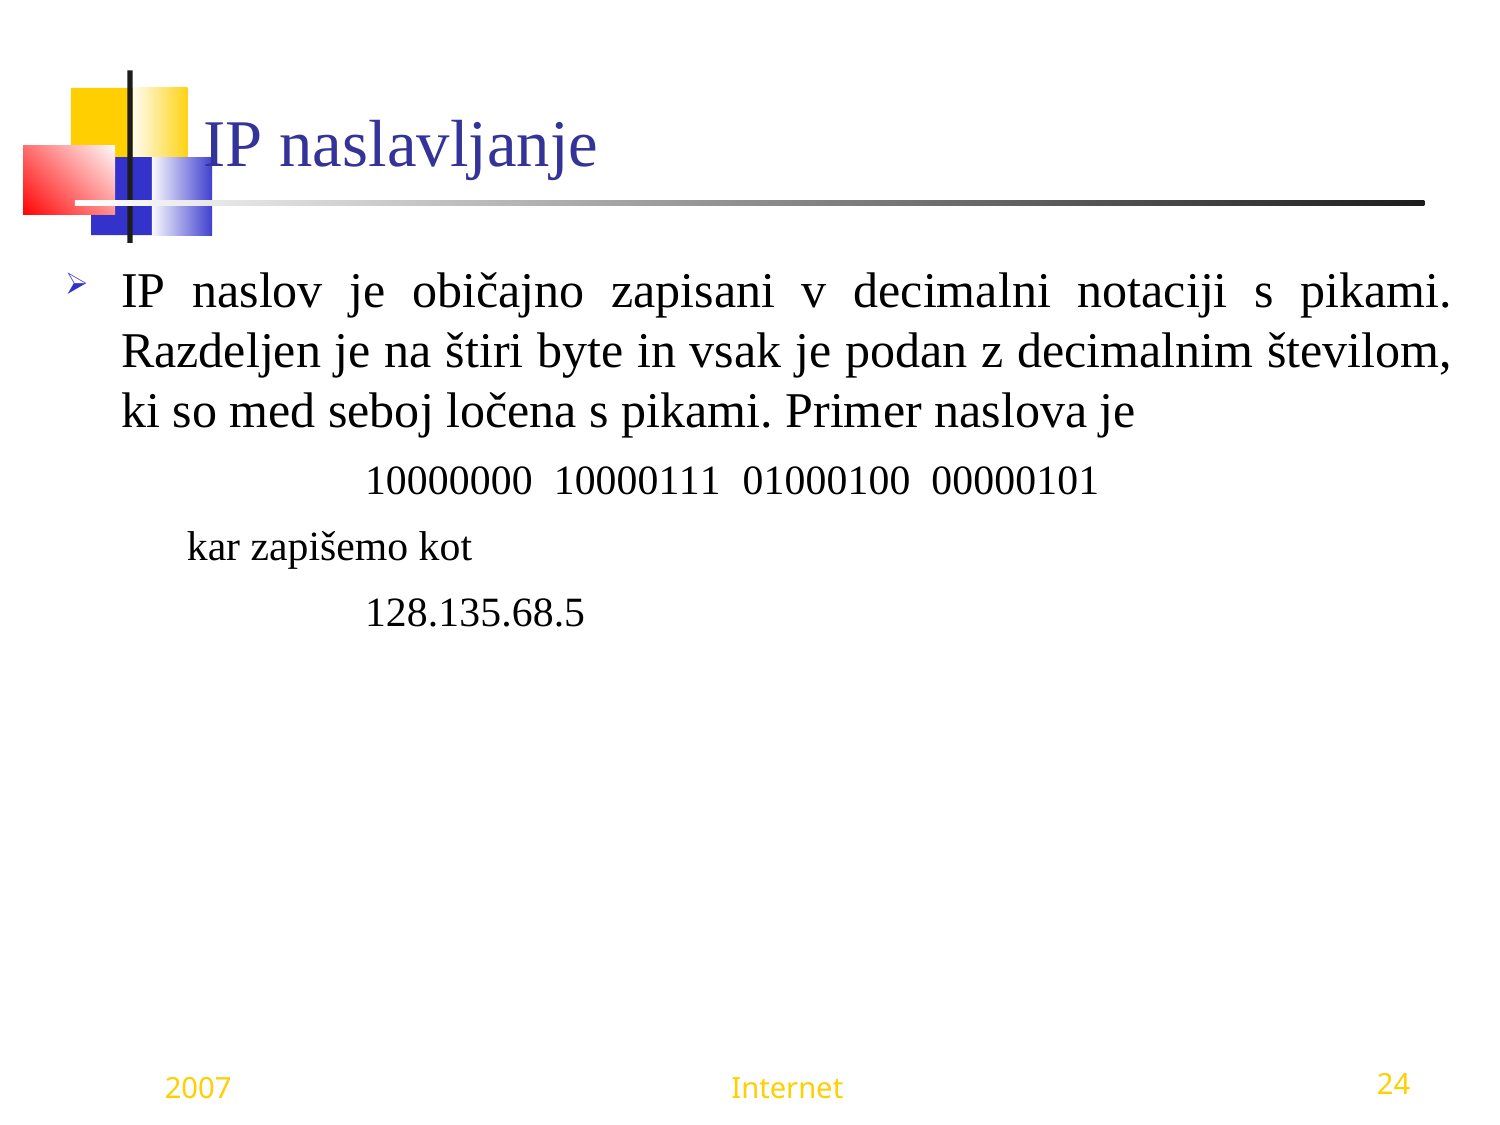

# IP naslavljanje
IP naslov je običajno zapisani v decimalni notaciji s pikami. Razdeljen je na štiri byte in vsak je podan z decimalnim številom, ki so med seboj ločena s pikami. Primer naslova je
			10000000 10000111 01000100 00000101
	kar zapišemo kot
			128.135.68.5
2007
Internet